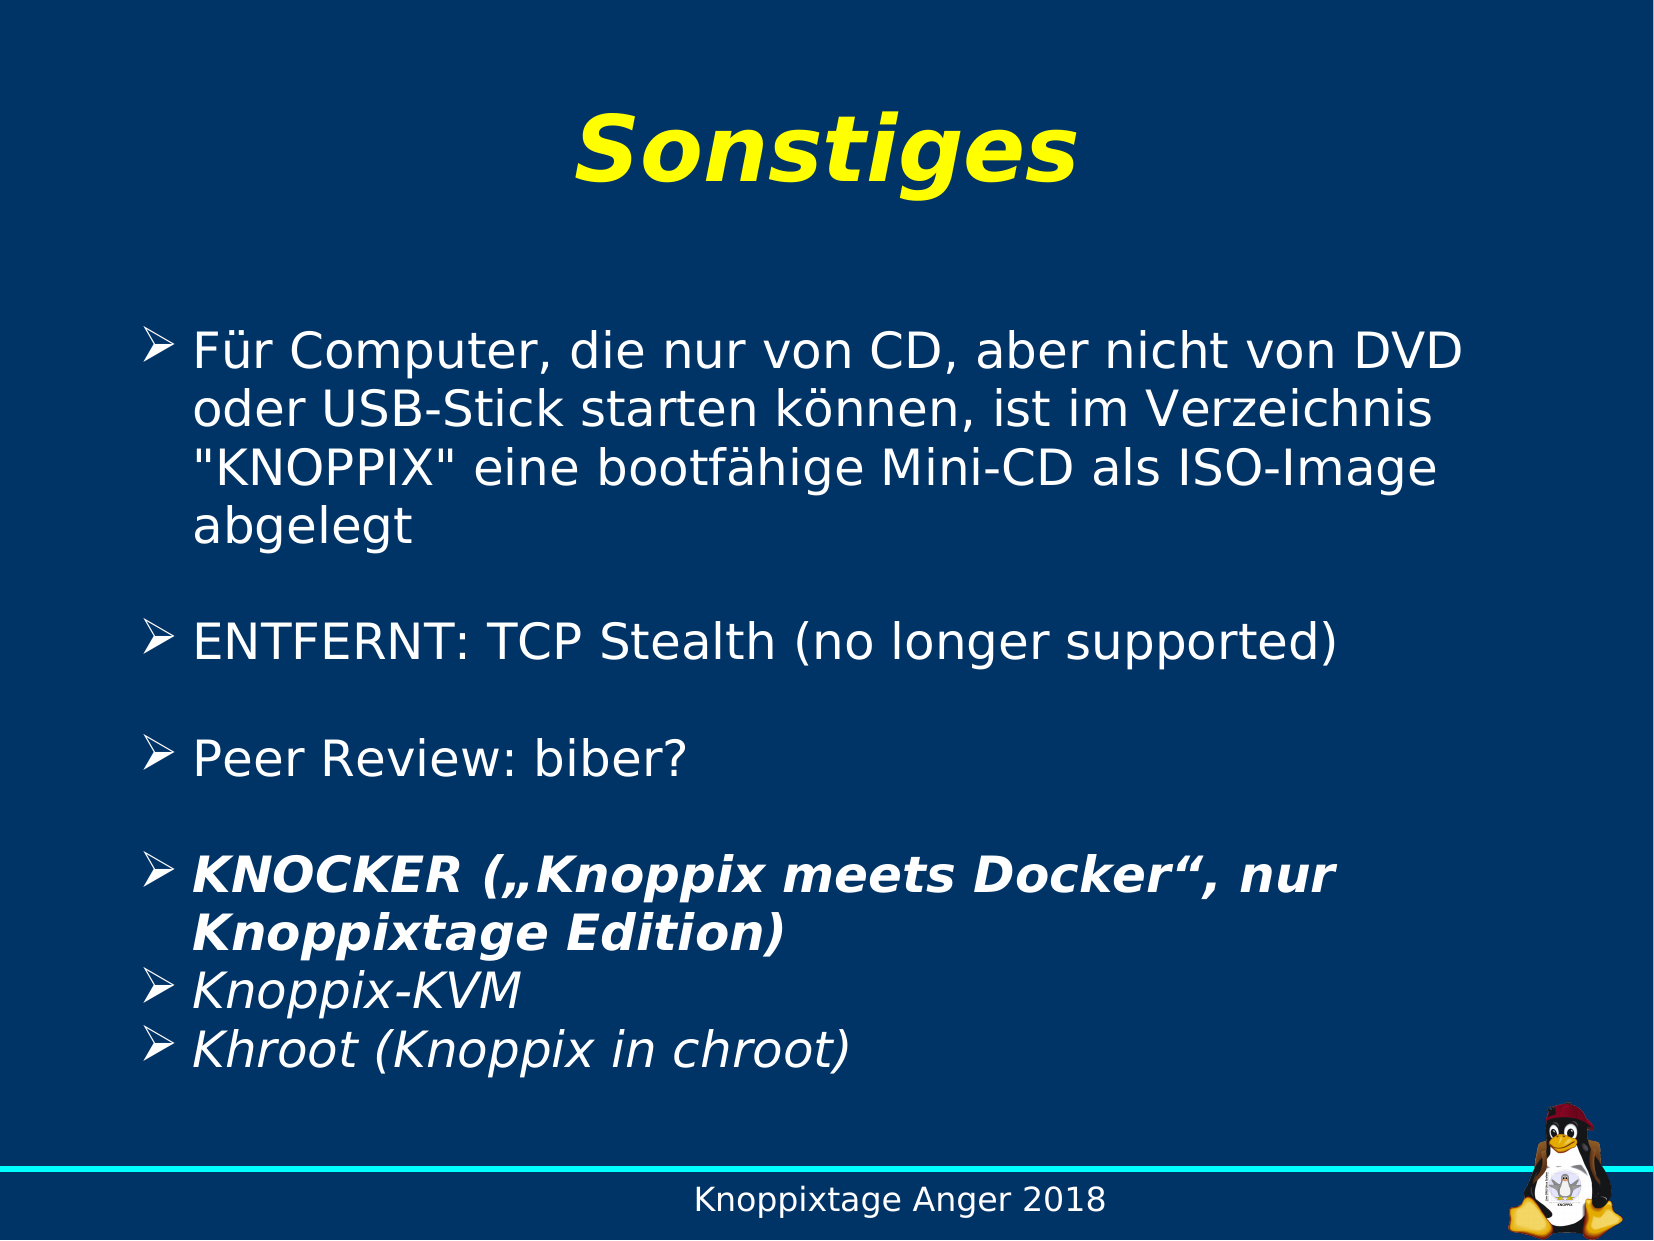

# Sonstiges
Für Computer, die nur von CD, aber nicht von DVD oder USB-Stick starten können, ist im Verzeichnis "KNOPPIX" eine bootfähige Mini-CD als ISO-Image abgelegt
ENTFERNT: TCP Stealth (no longer supported)
Peer Review: biber?
KNOCKER („Knoppix meets Docker“, nur Knoppixtage Edition)
Knoppix-KVM
Khroot (Knoppix in chroot)